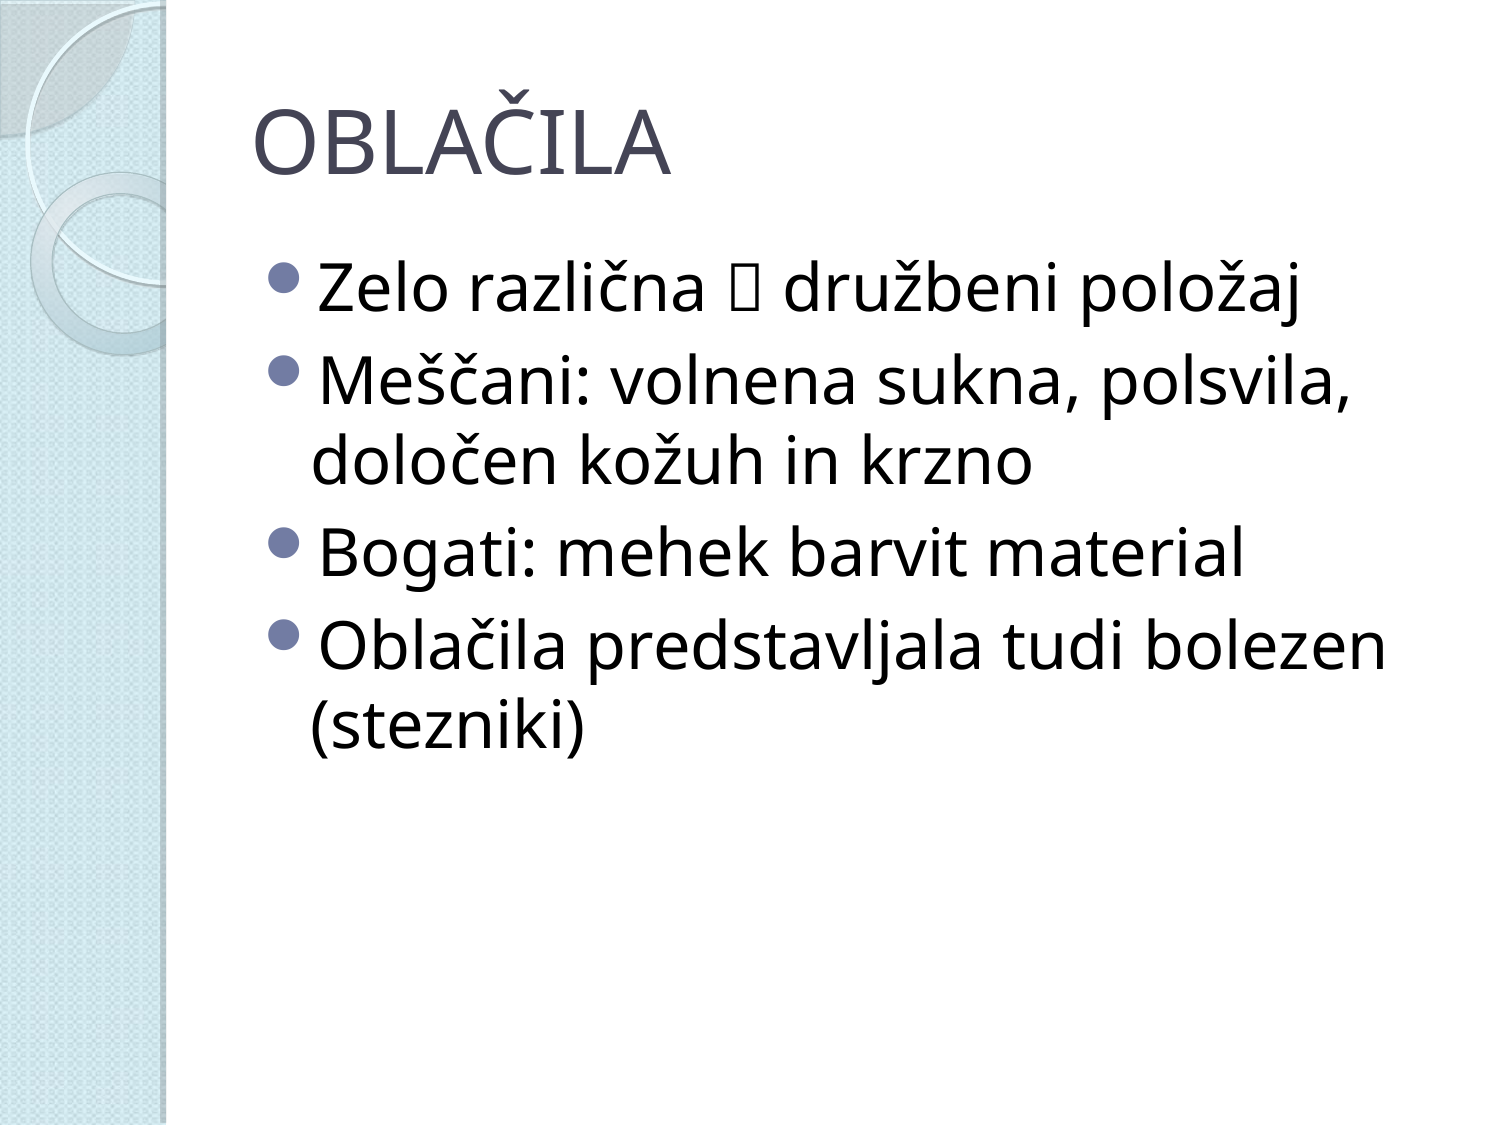

# OBLAČILA
Zelo različna  družbeni položaj
Meščani: volnena sukna, polsvila, določen kožuh in krzno
Bogati: mehek barvit material
Oblačila predstavljala tudi bolezen (stezniki)